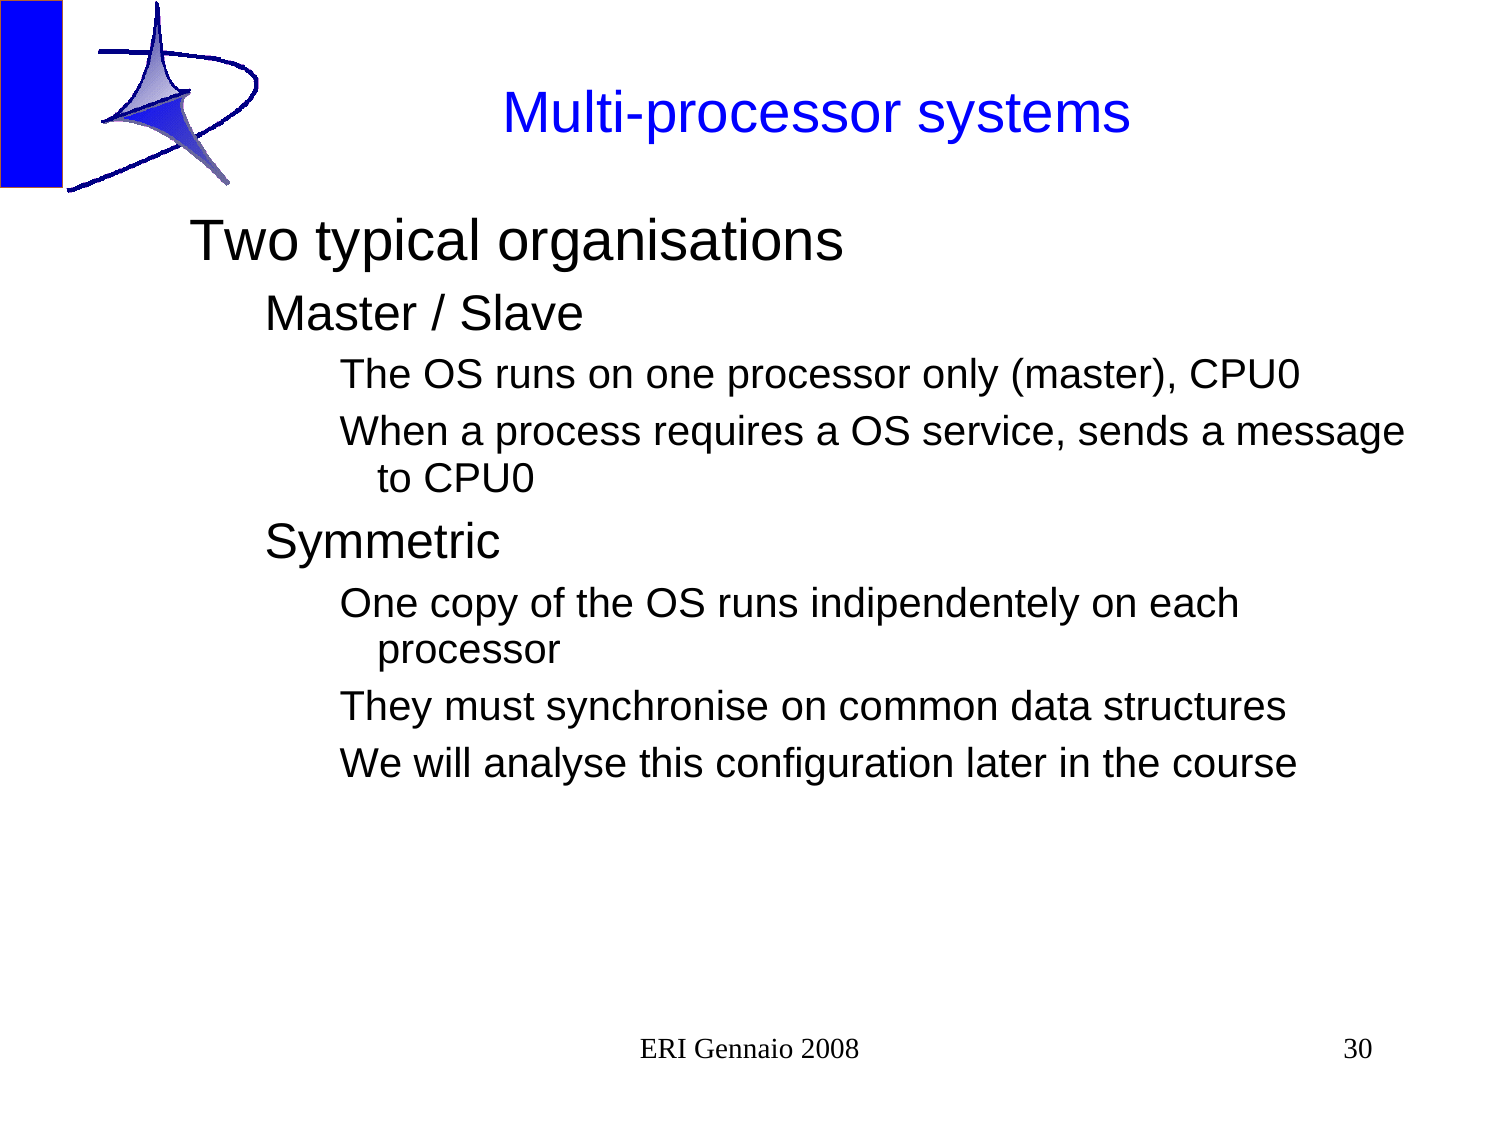

# Multi-processor systems
Two typical organisations
Master / Slave
The OS runs on one processor only (master), CPU0
When a process requires a OS service, sends a message to CPU0
Symmetric
One copy of the OS runs indipendentely on each processor
They must synchronise on common data structures
We will analyse this configuration later in the course
ERI Gennaio 2008
30